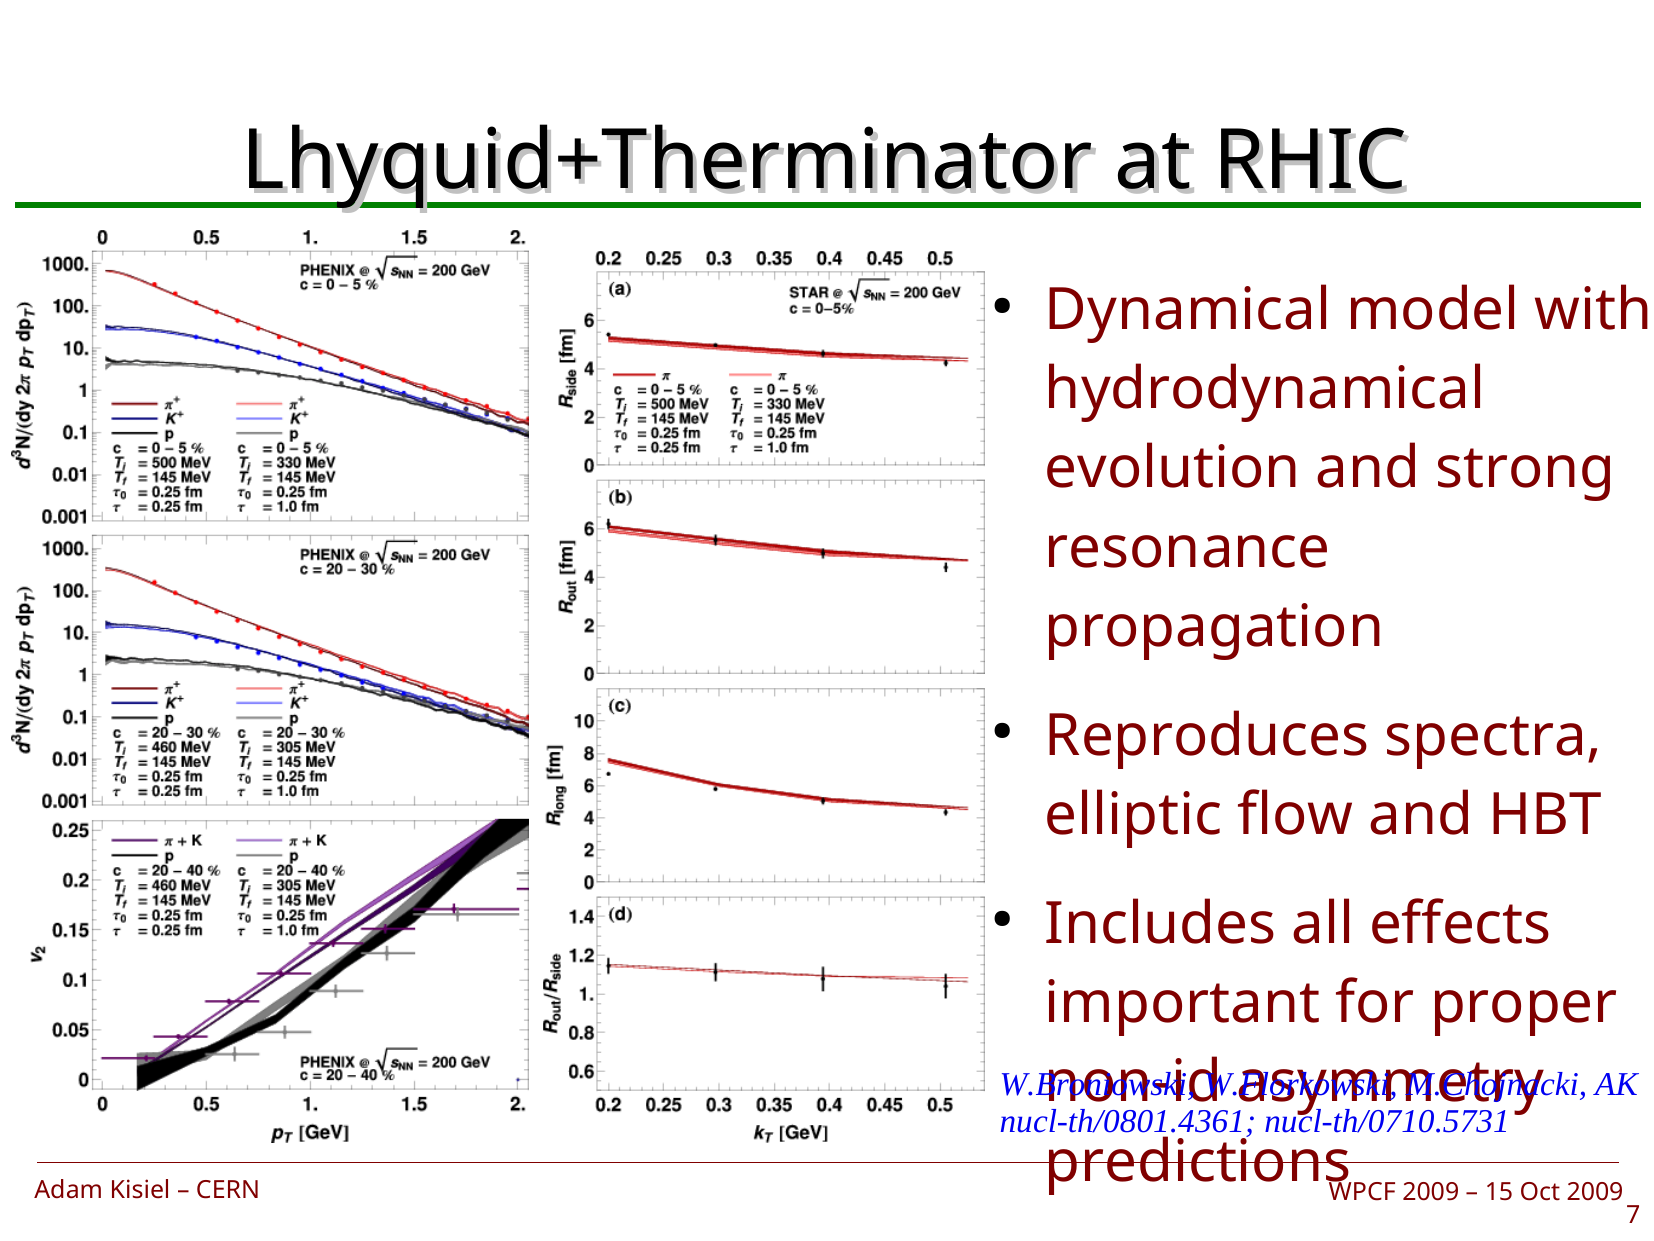

# Lhyquid+Therminator at RHIC
Dynamical model with hydrodynamical evolution and strong resonance propagation
Reproduces spectra, elliptic flow and HBT
Includes all effects important for proper non-id asymmetry predictions
W.Broniowski, W.Florkowski, M.Chojnacki, AK
nucl-th/0801.4361; nucl-th/0710.5731